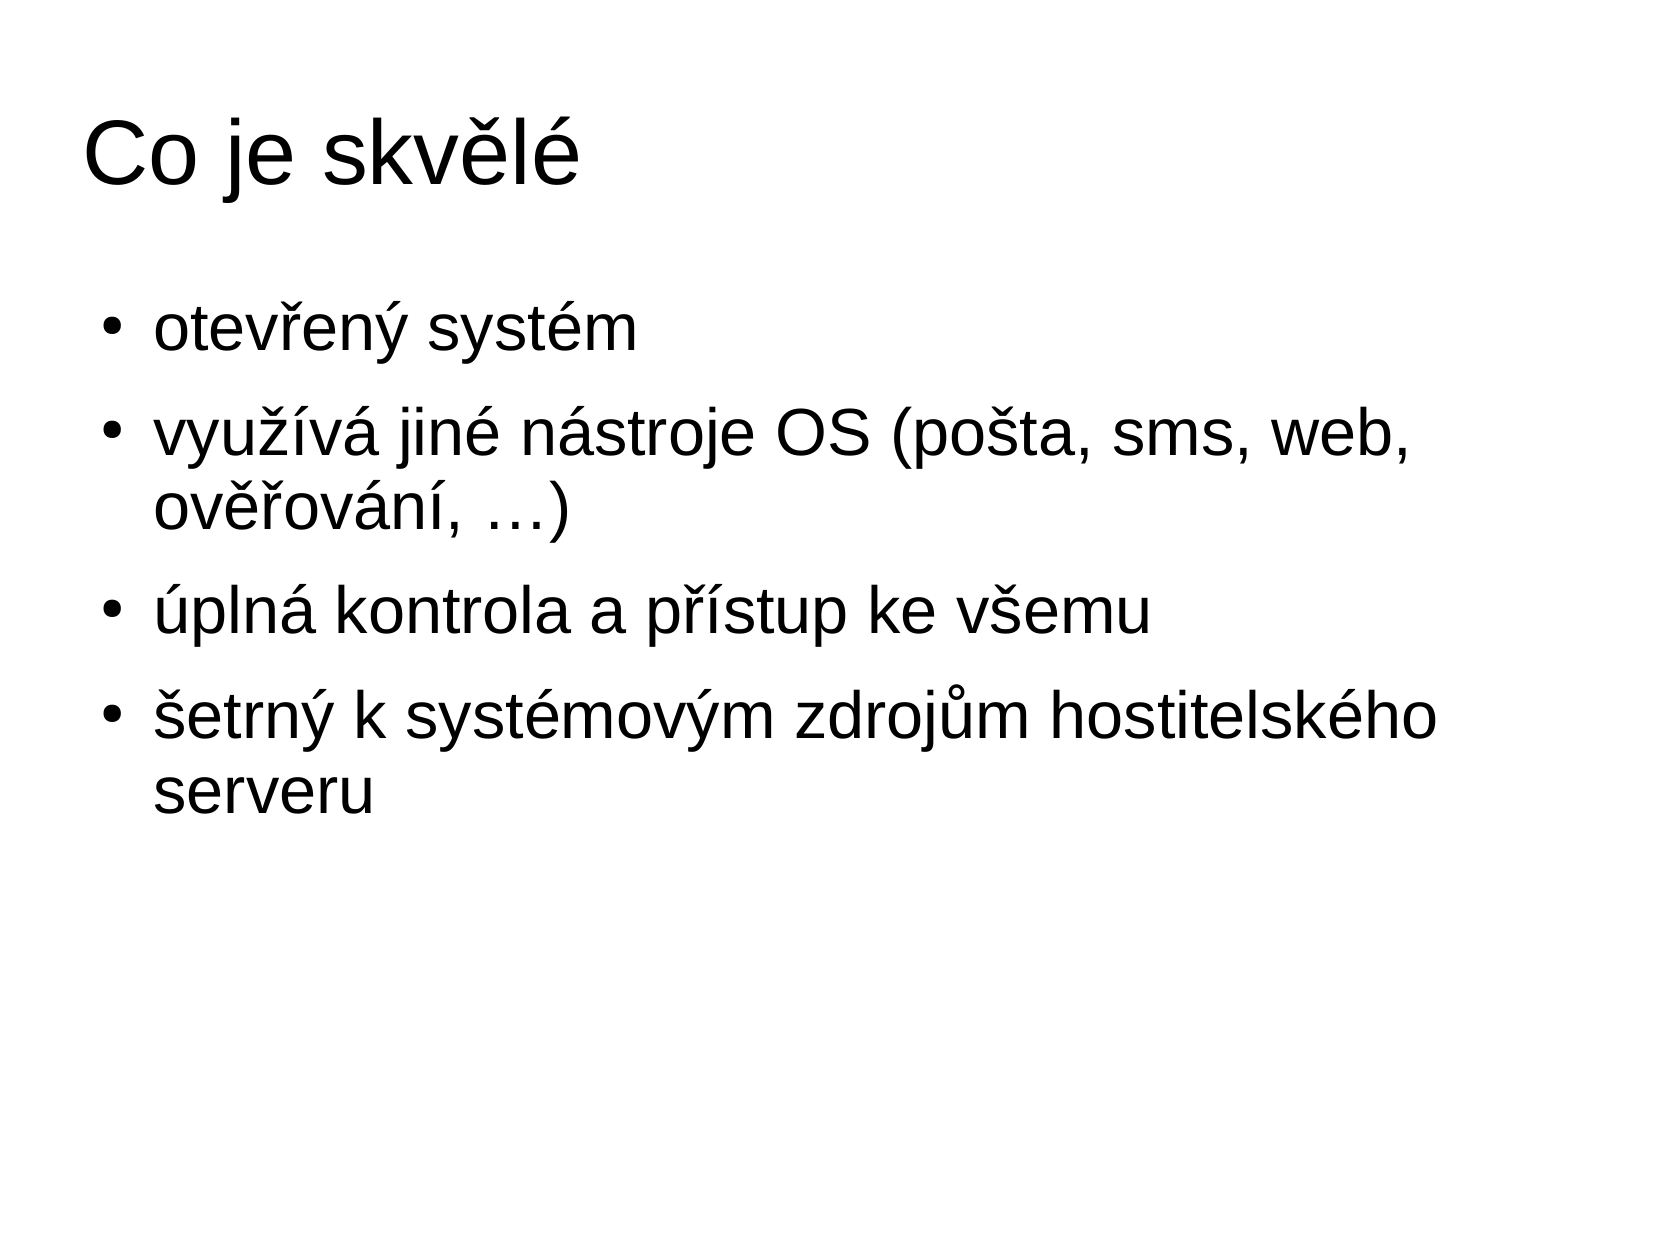

# Co je skvělé
otevřený systém
využívá jiné nástroje OS (pošta, sms, web, ověřování, …)
úplná kontrola a přístup ke všemu
šetrný k systémovým zdrojům hostitelského serveru